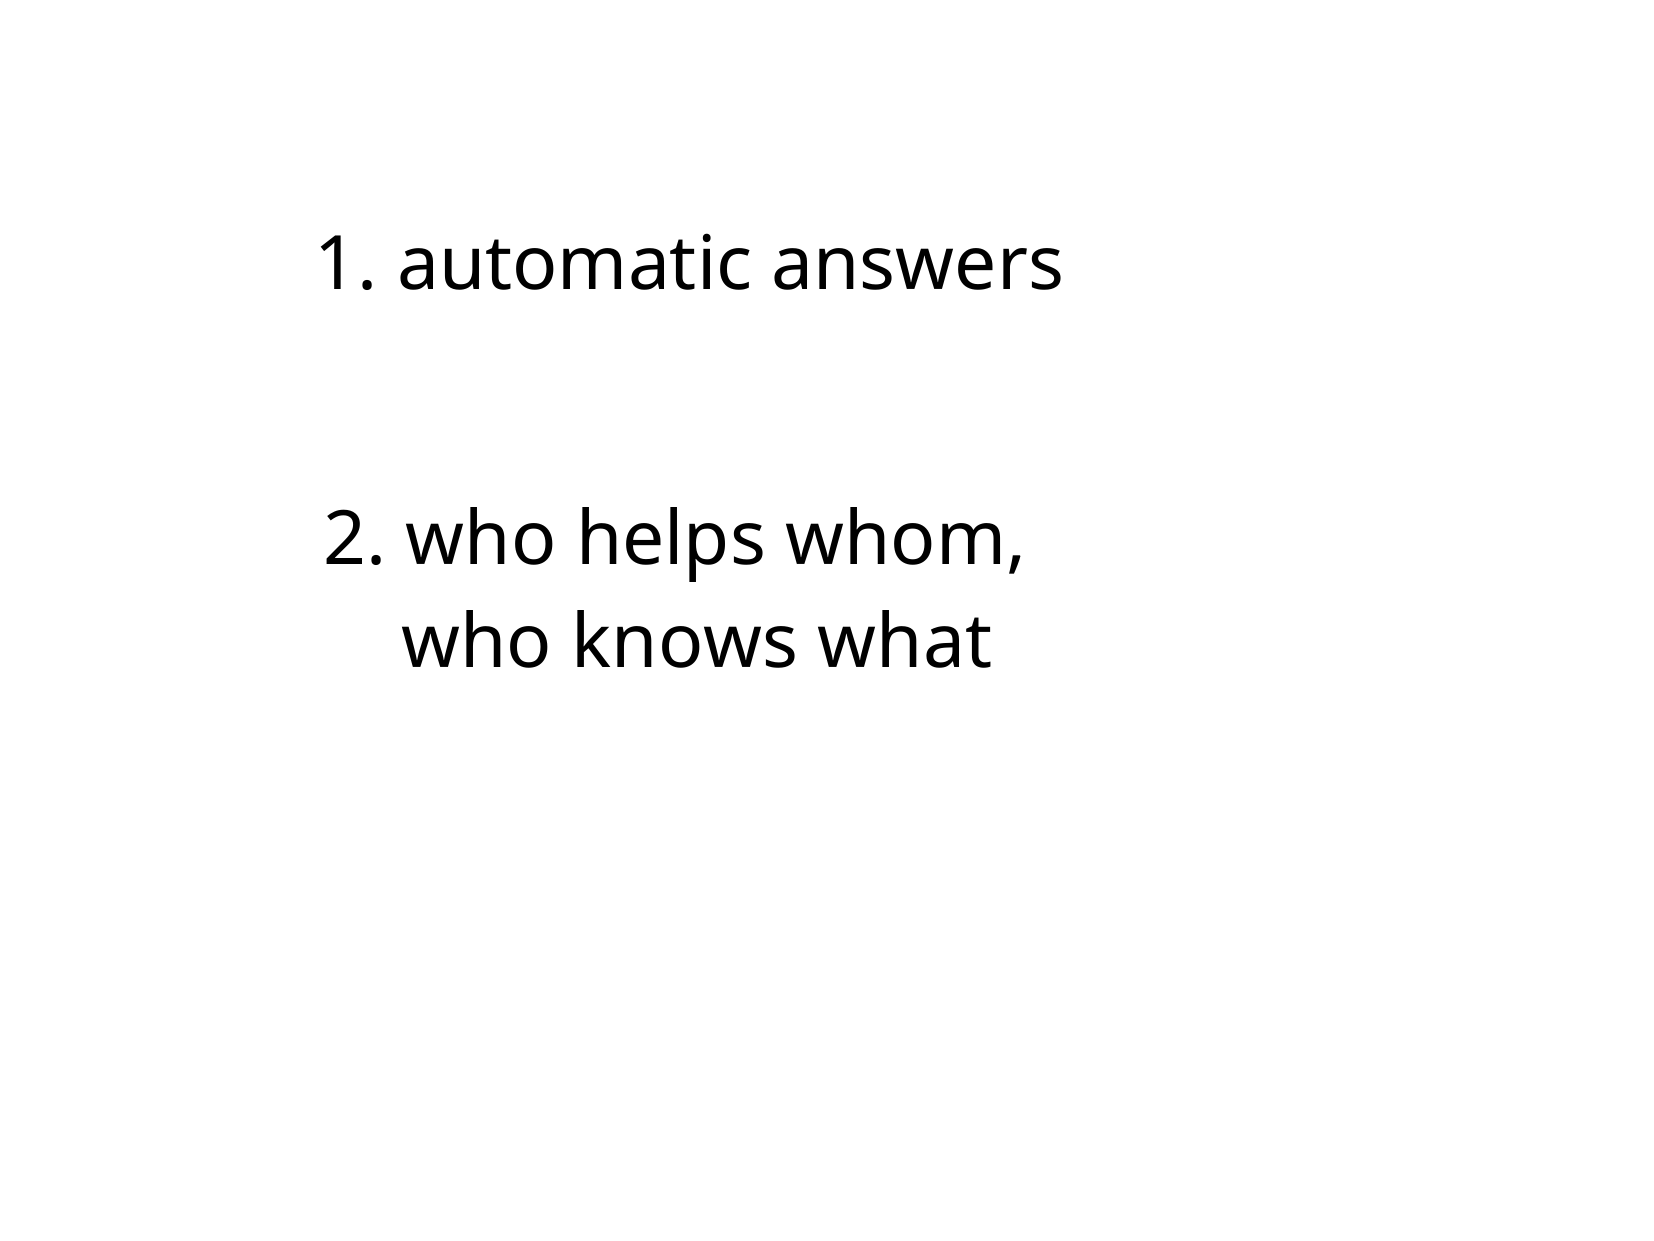

1. automatic answers
2. who helps whom,
 who knows what